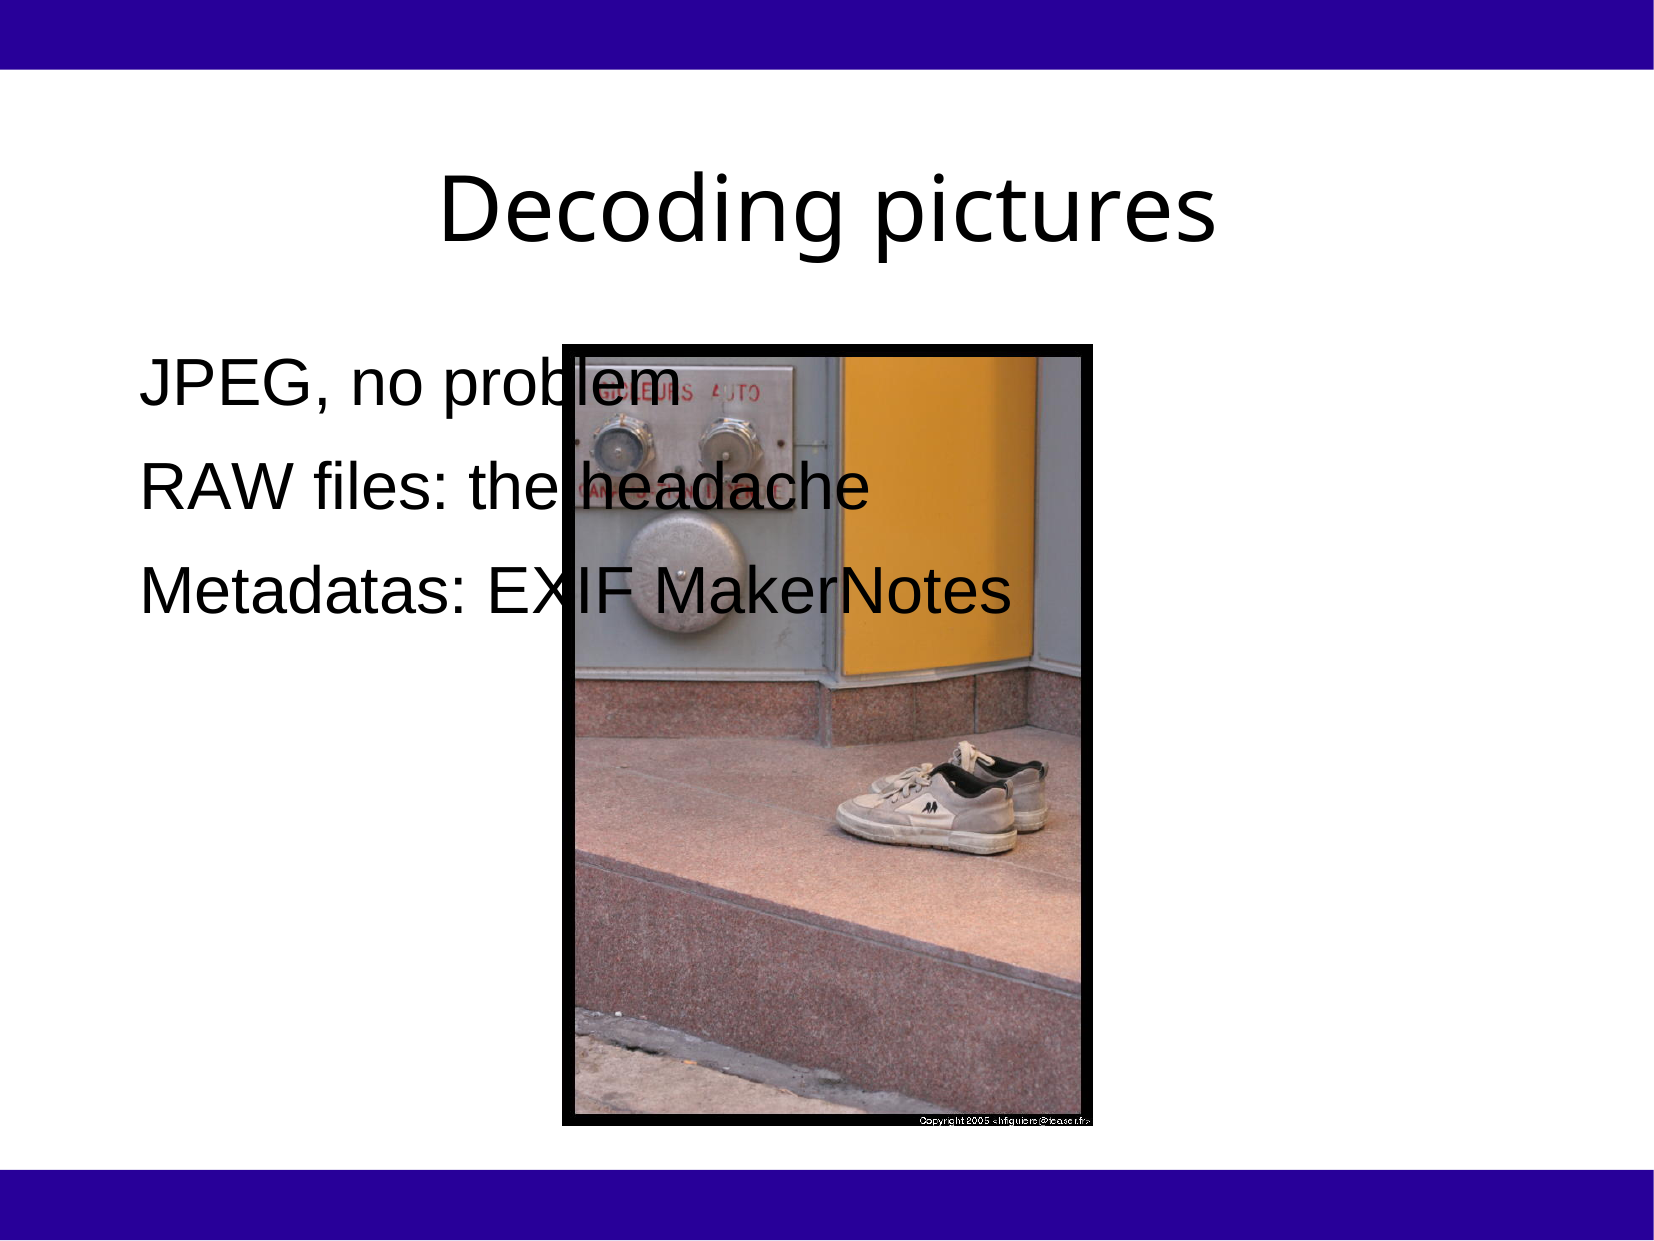

# Decoding pictures
JPEG, no problem
RAW files: the headache
Metadatas: EXIF MakerNotes